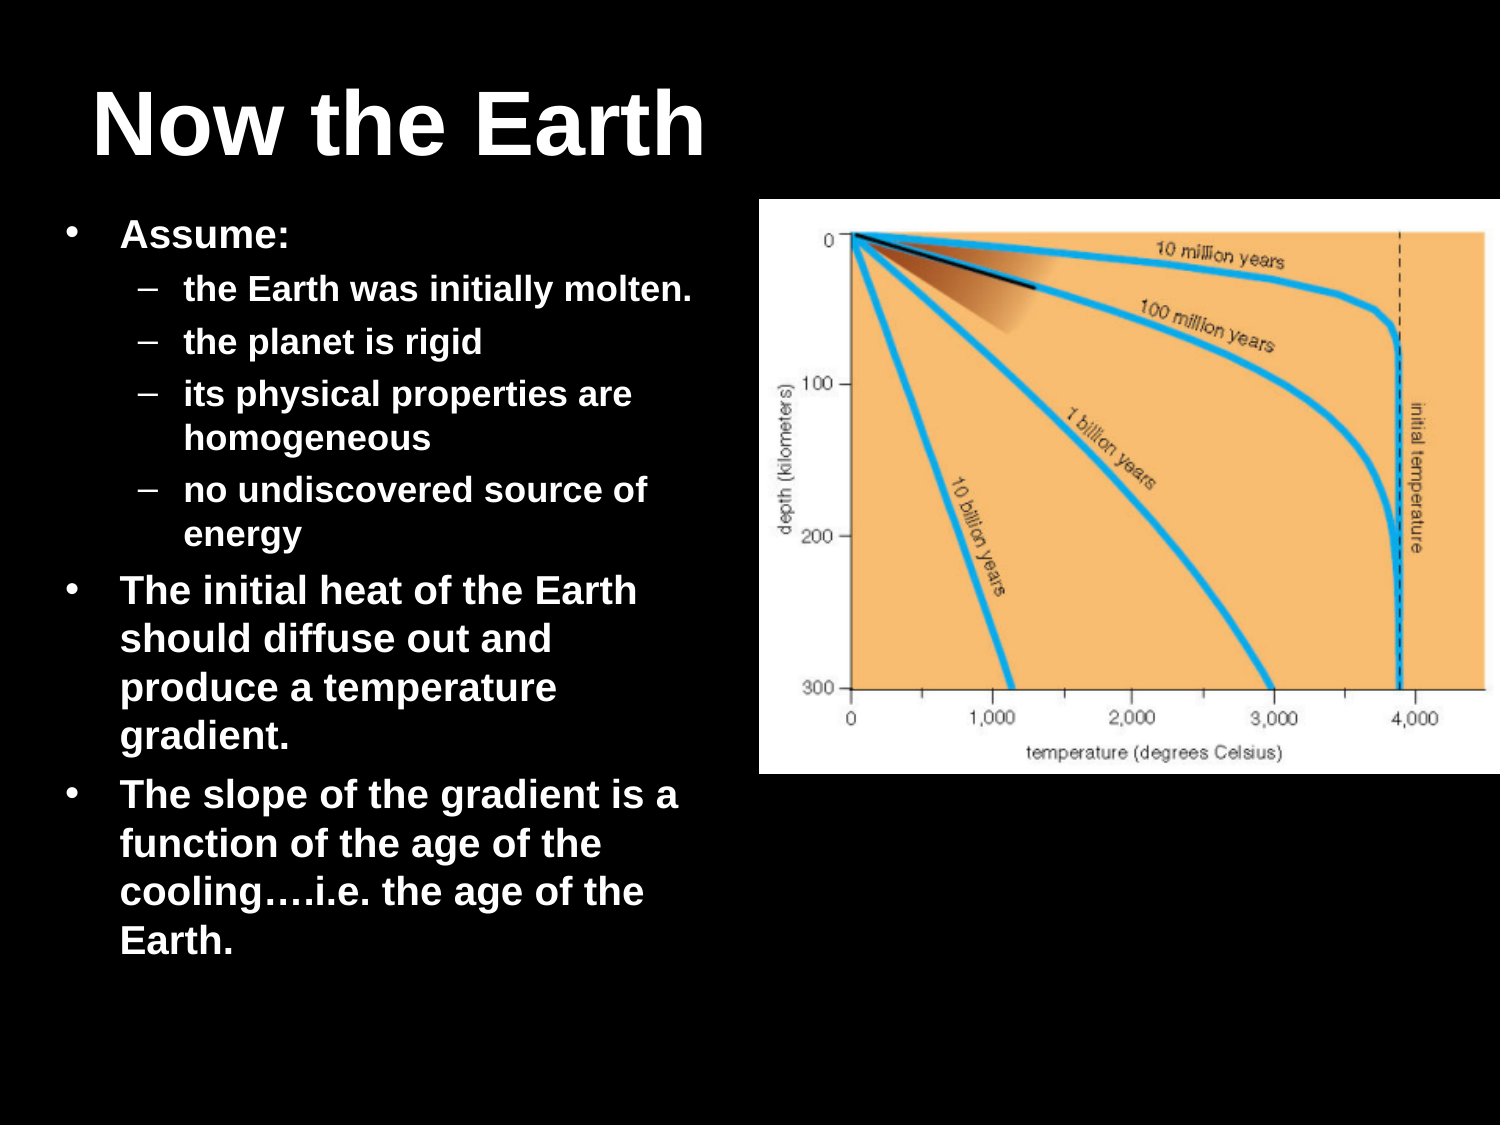

# Now the Earth
Assume:
the Earth was initially molten.
the planet is rigid
its physical properties are homogeneous
no undiscovered source of energy
The initial heat of the Earth should diffuse out and produce a temperature gradient.
The slope of the gradient is a function of the age of the cooling….i.e. the age of the Earth.